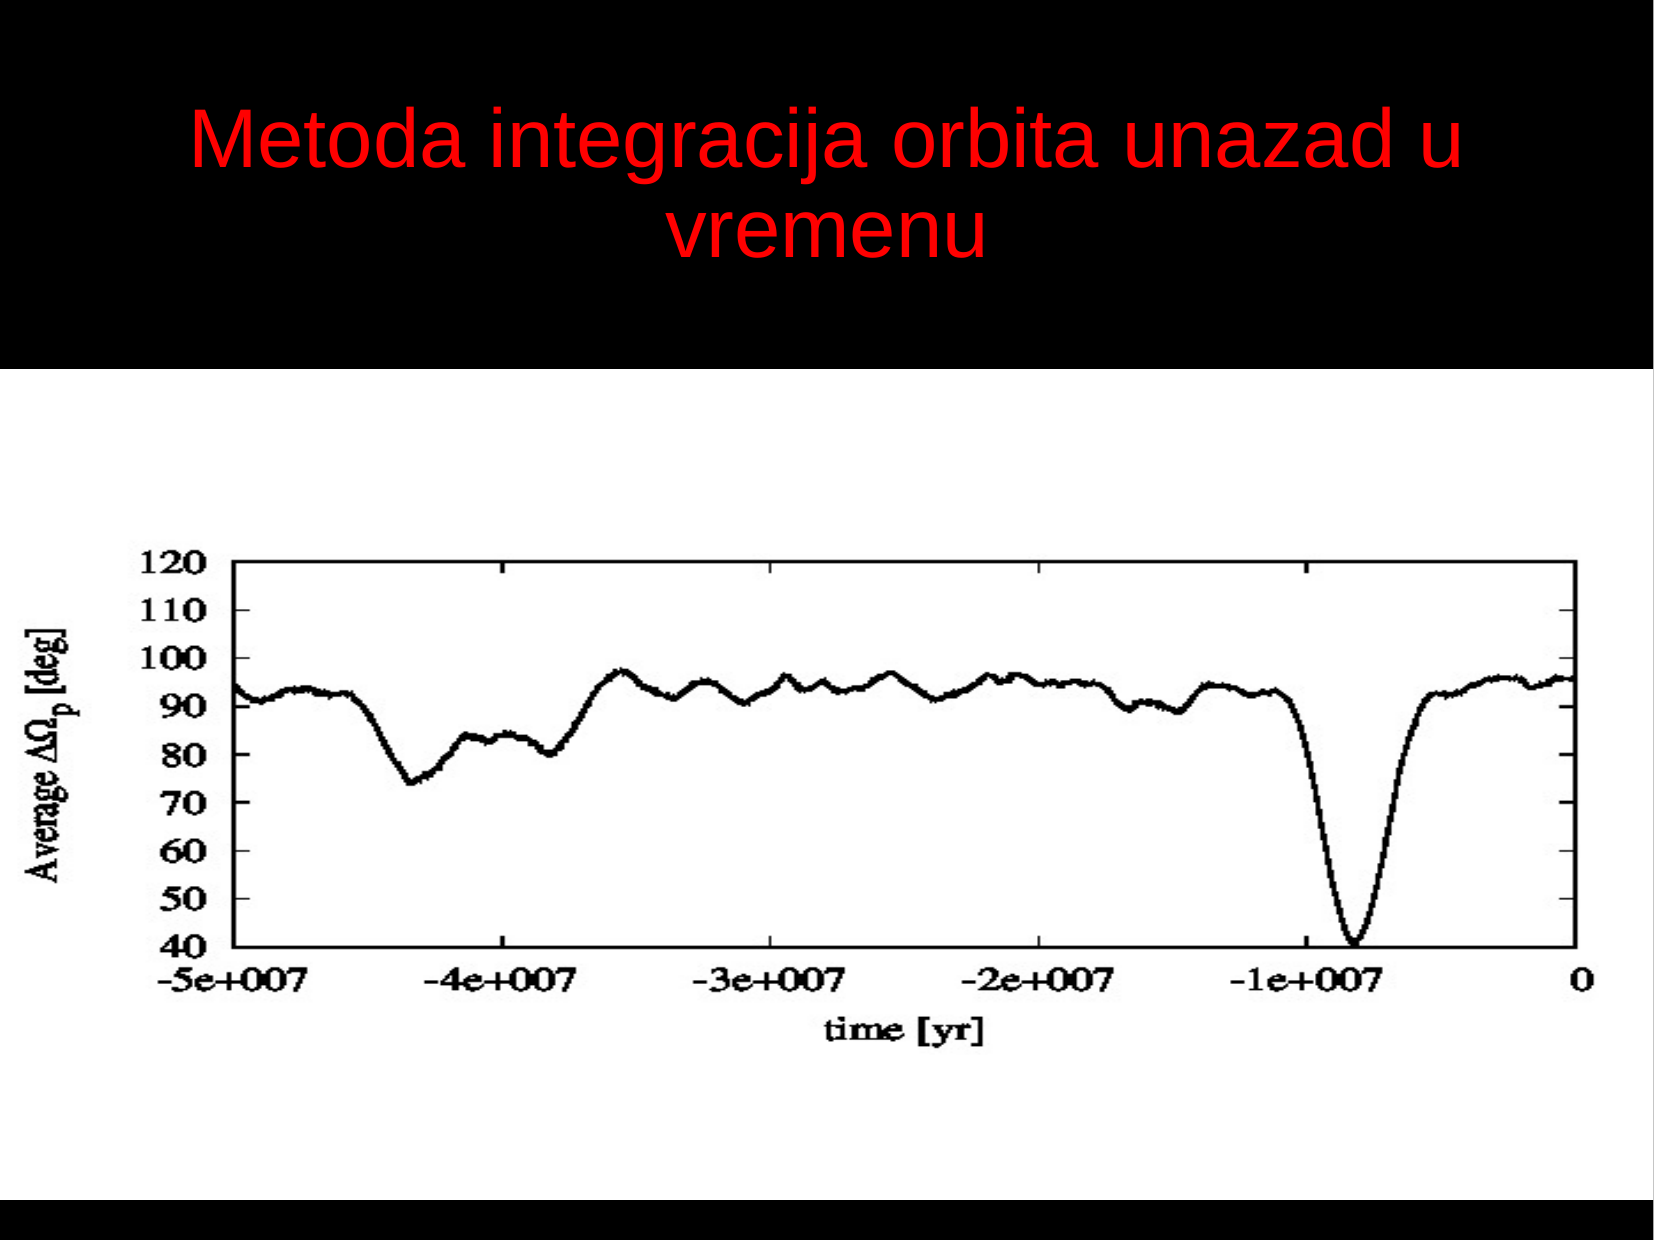

# Metoda integracija orbita unazad u vremenu